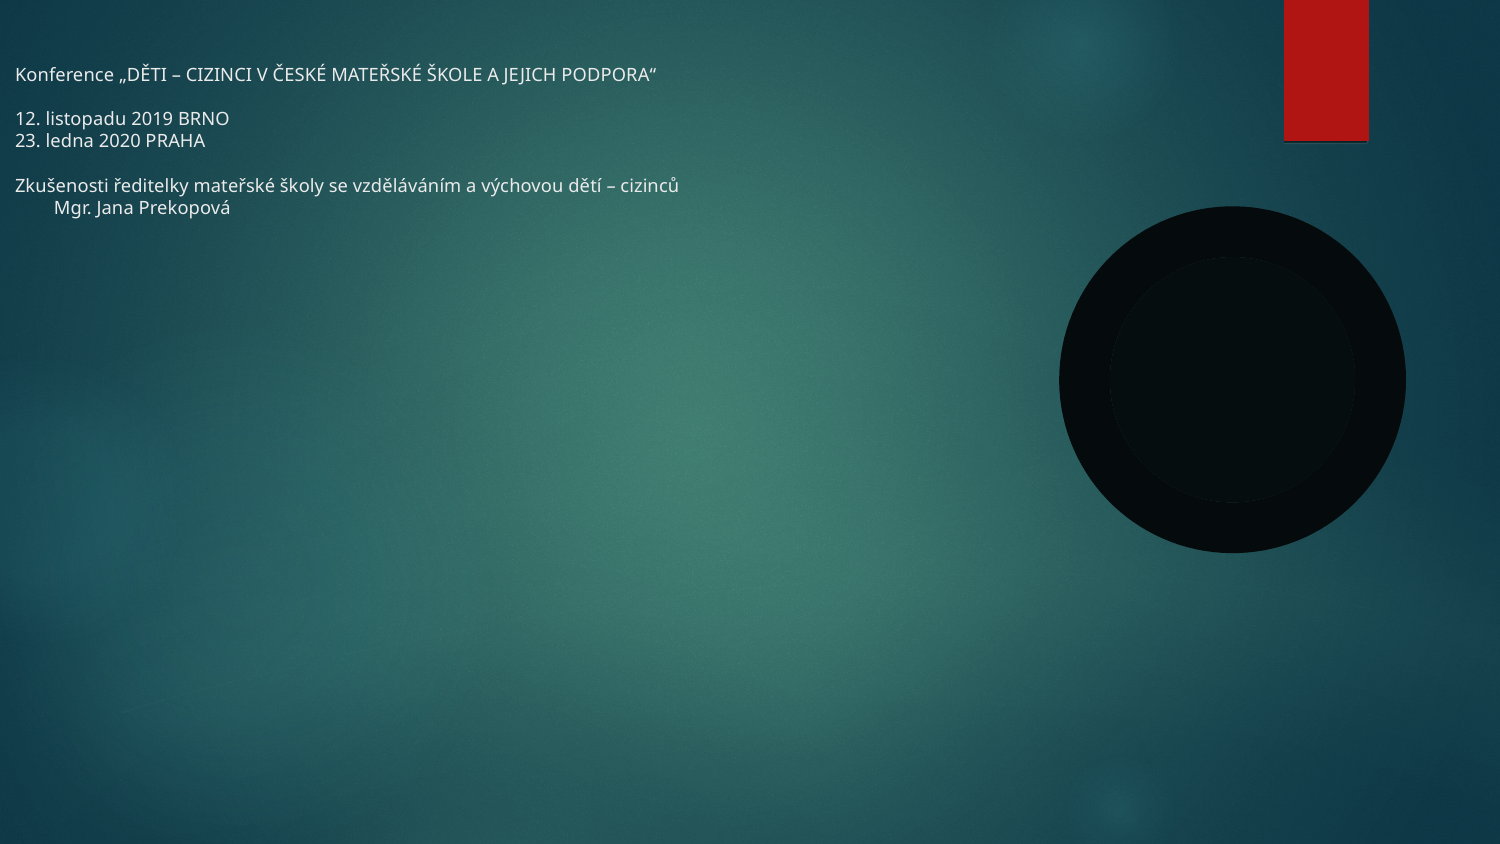

# Konference „DĚTI – CIZINCI V ČESKÉ MATEŘSKÉ ŠKOLE A JEJICH PODPORA“ 12. listopadu 2019 BRNO 23. ledna 2020 PRAHA Zkušenosti ředitelky mateřské školy se vzděláváním a výchovou dětí – cizinců Mgr. Jana Prekopová